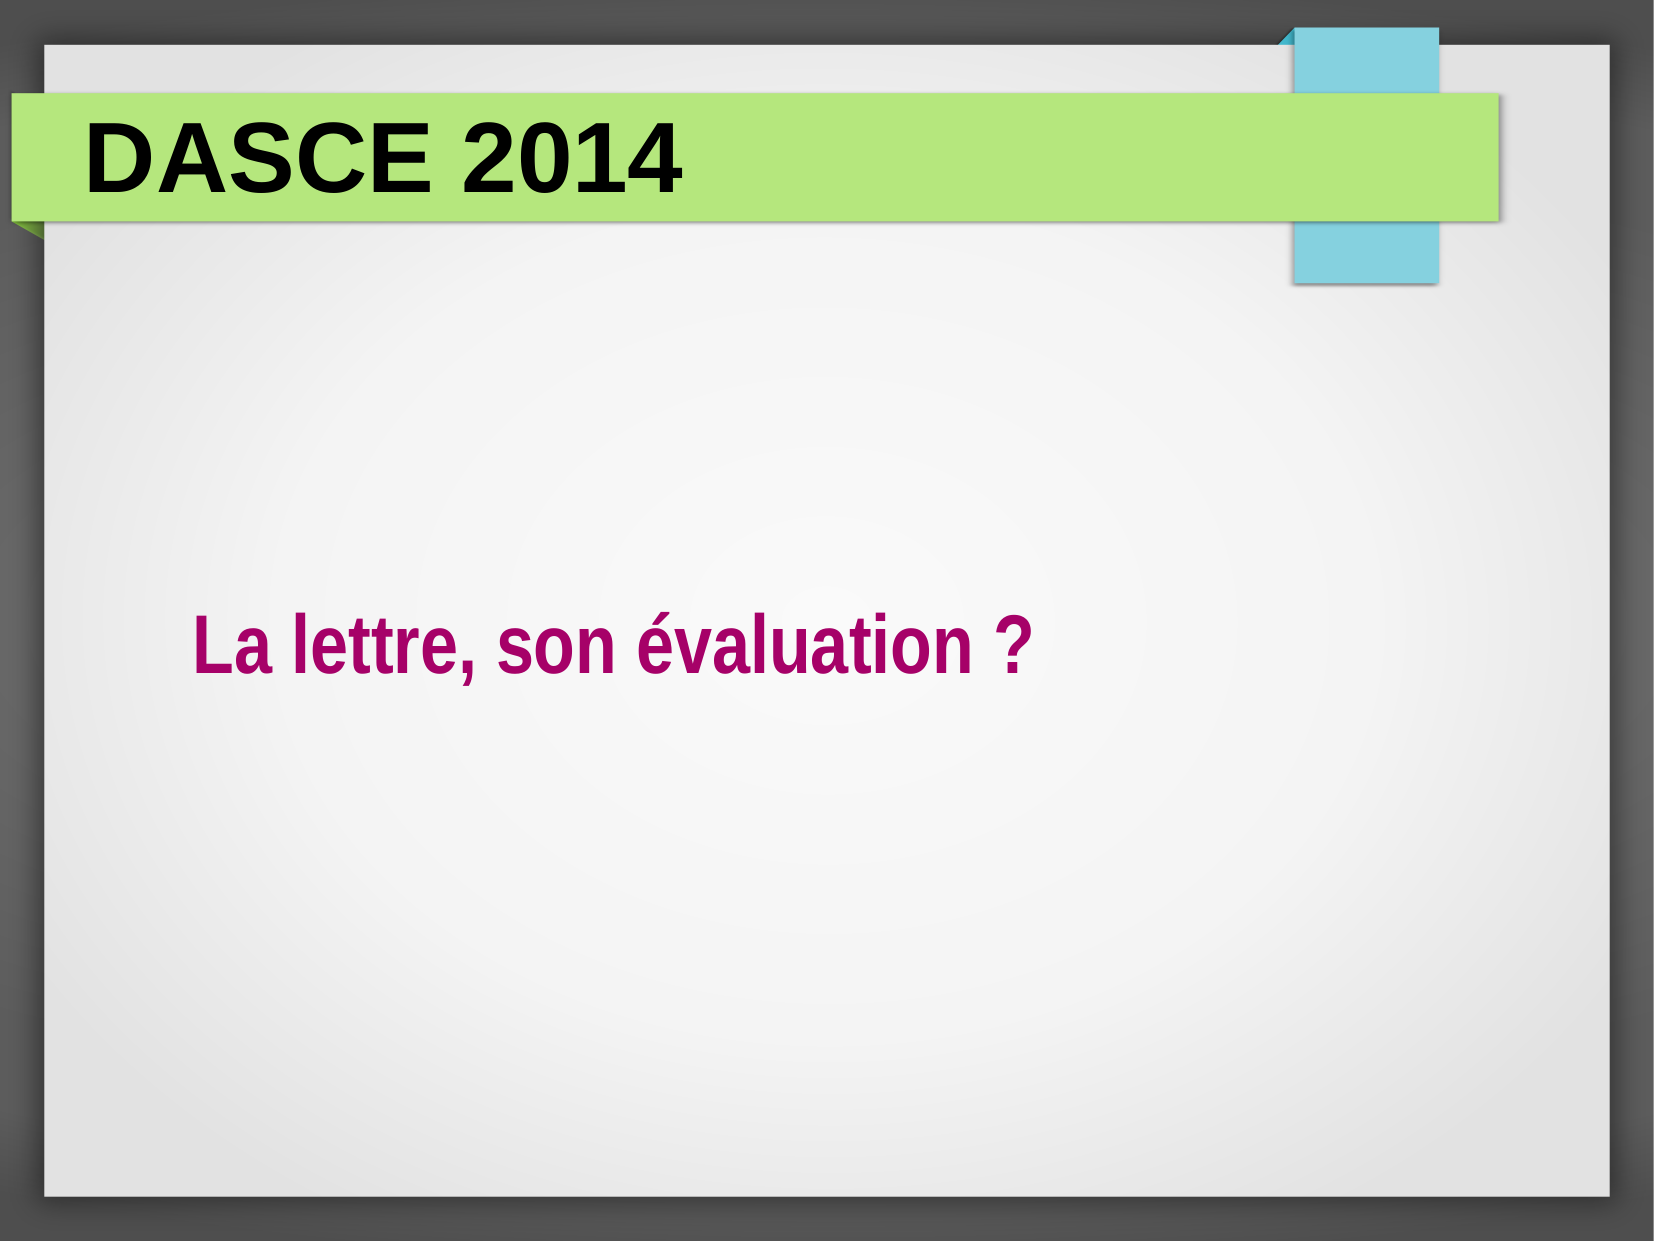

# DASCE 2014
La lettre, son évaluation ?